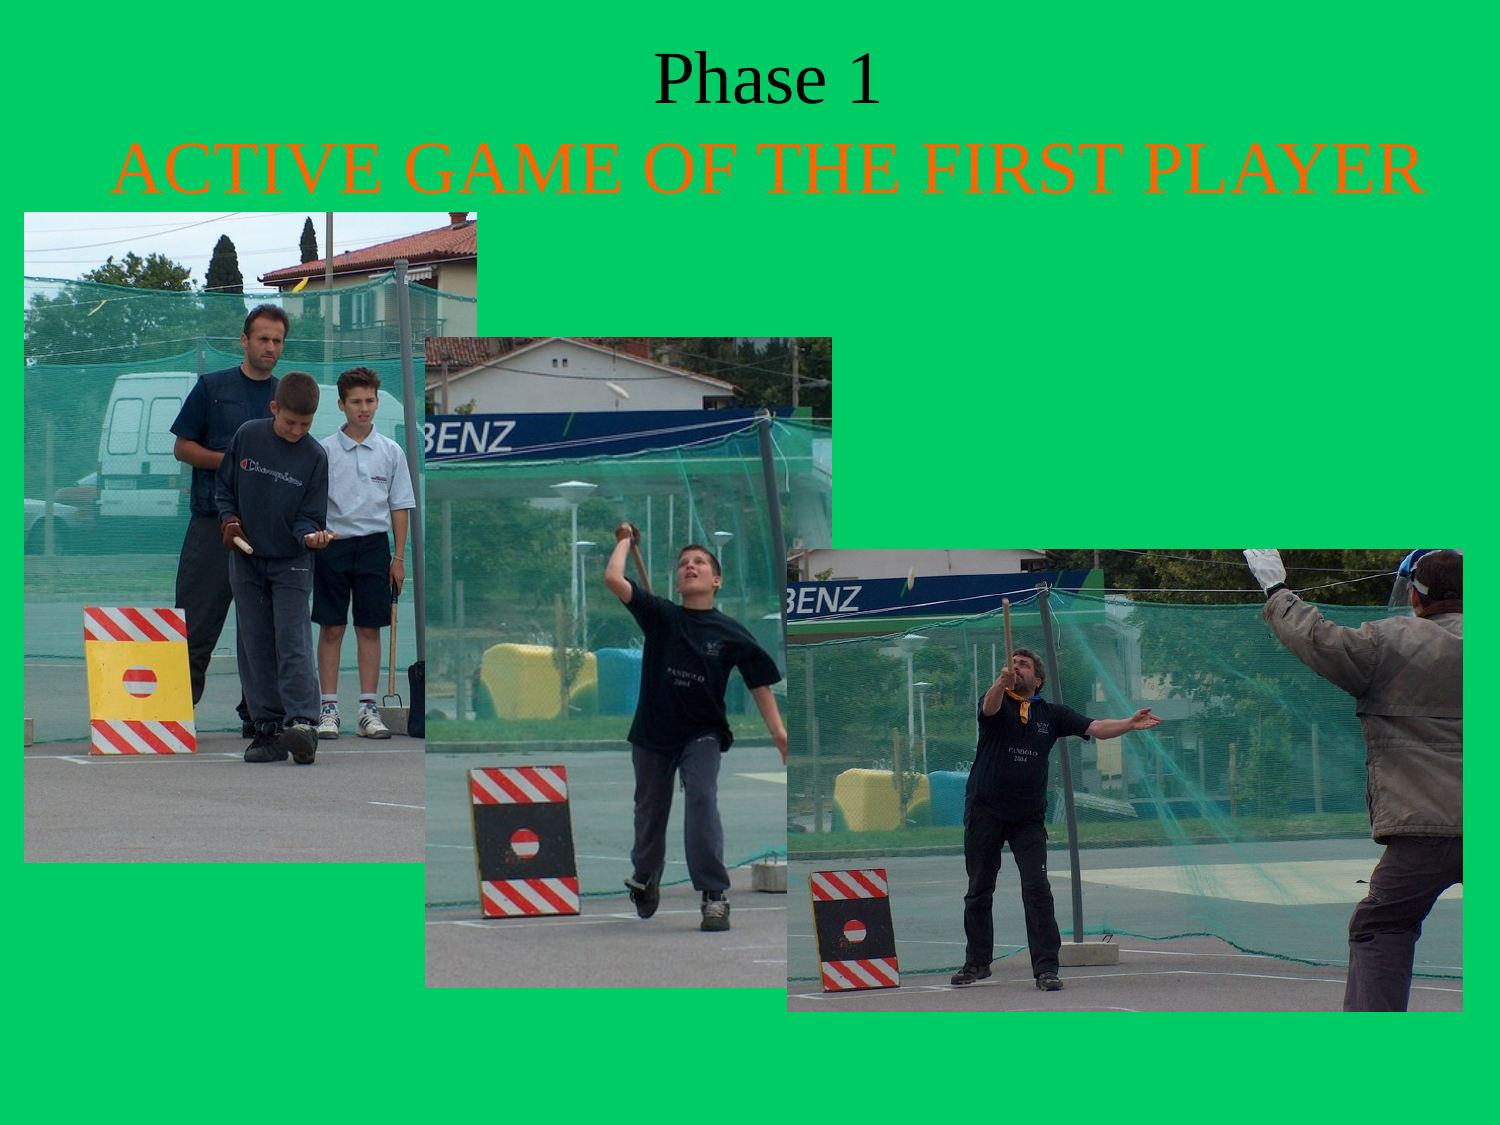

# Phase 1 ACTIVE GAME OF THE FIRST PLAYER